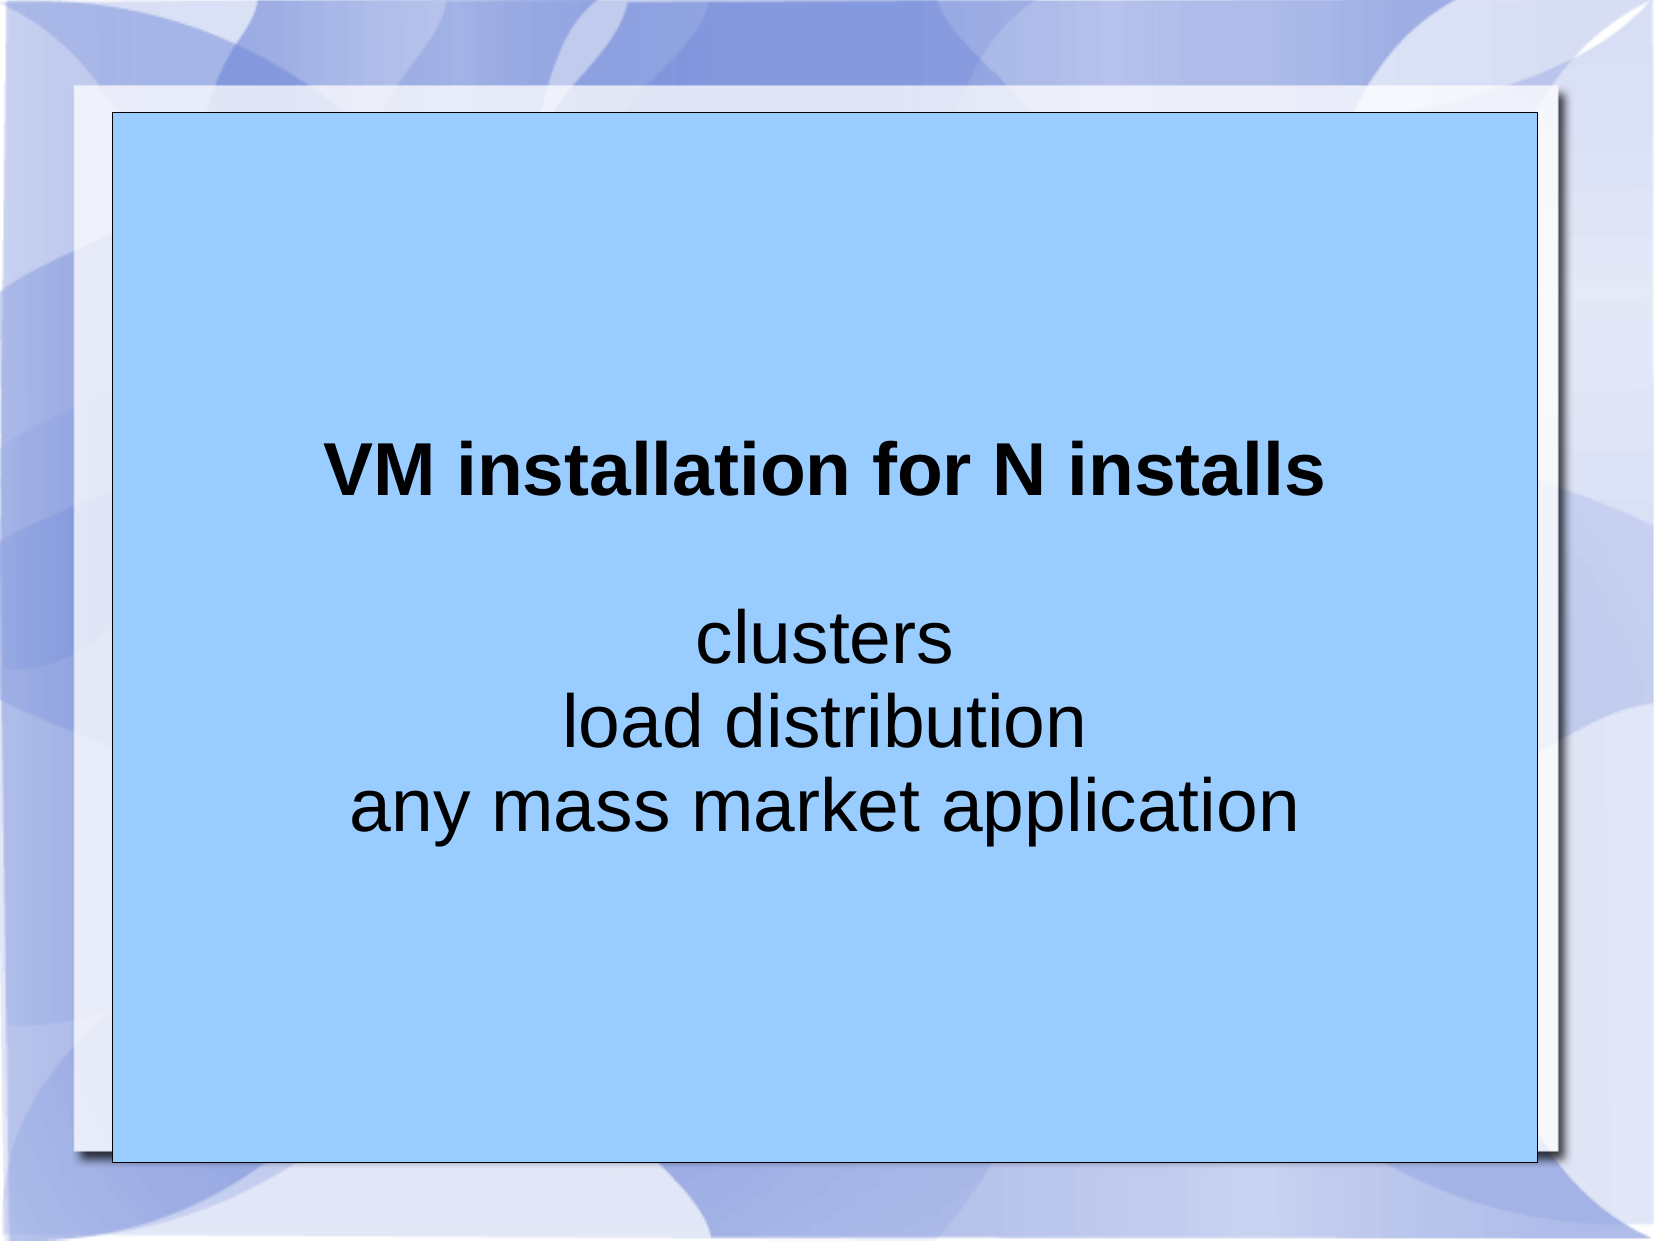

VM installation for N installs
clusters
load distribution
any mass market application